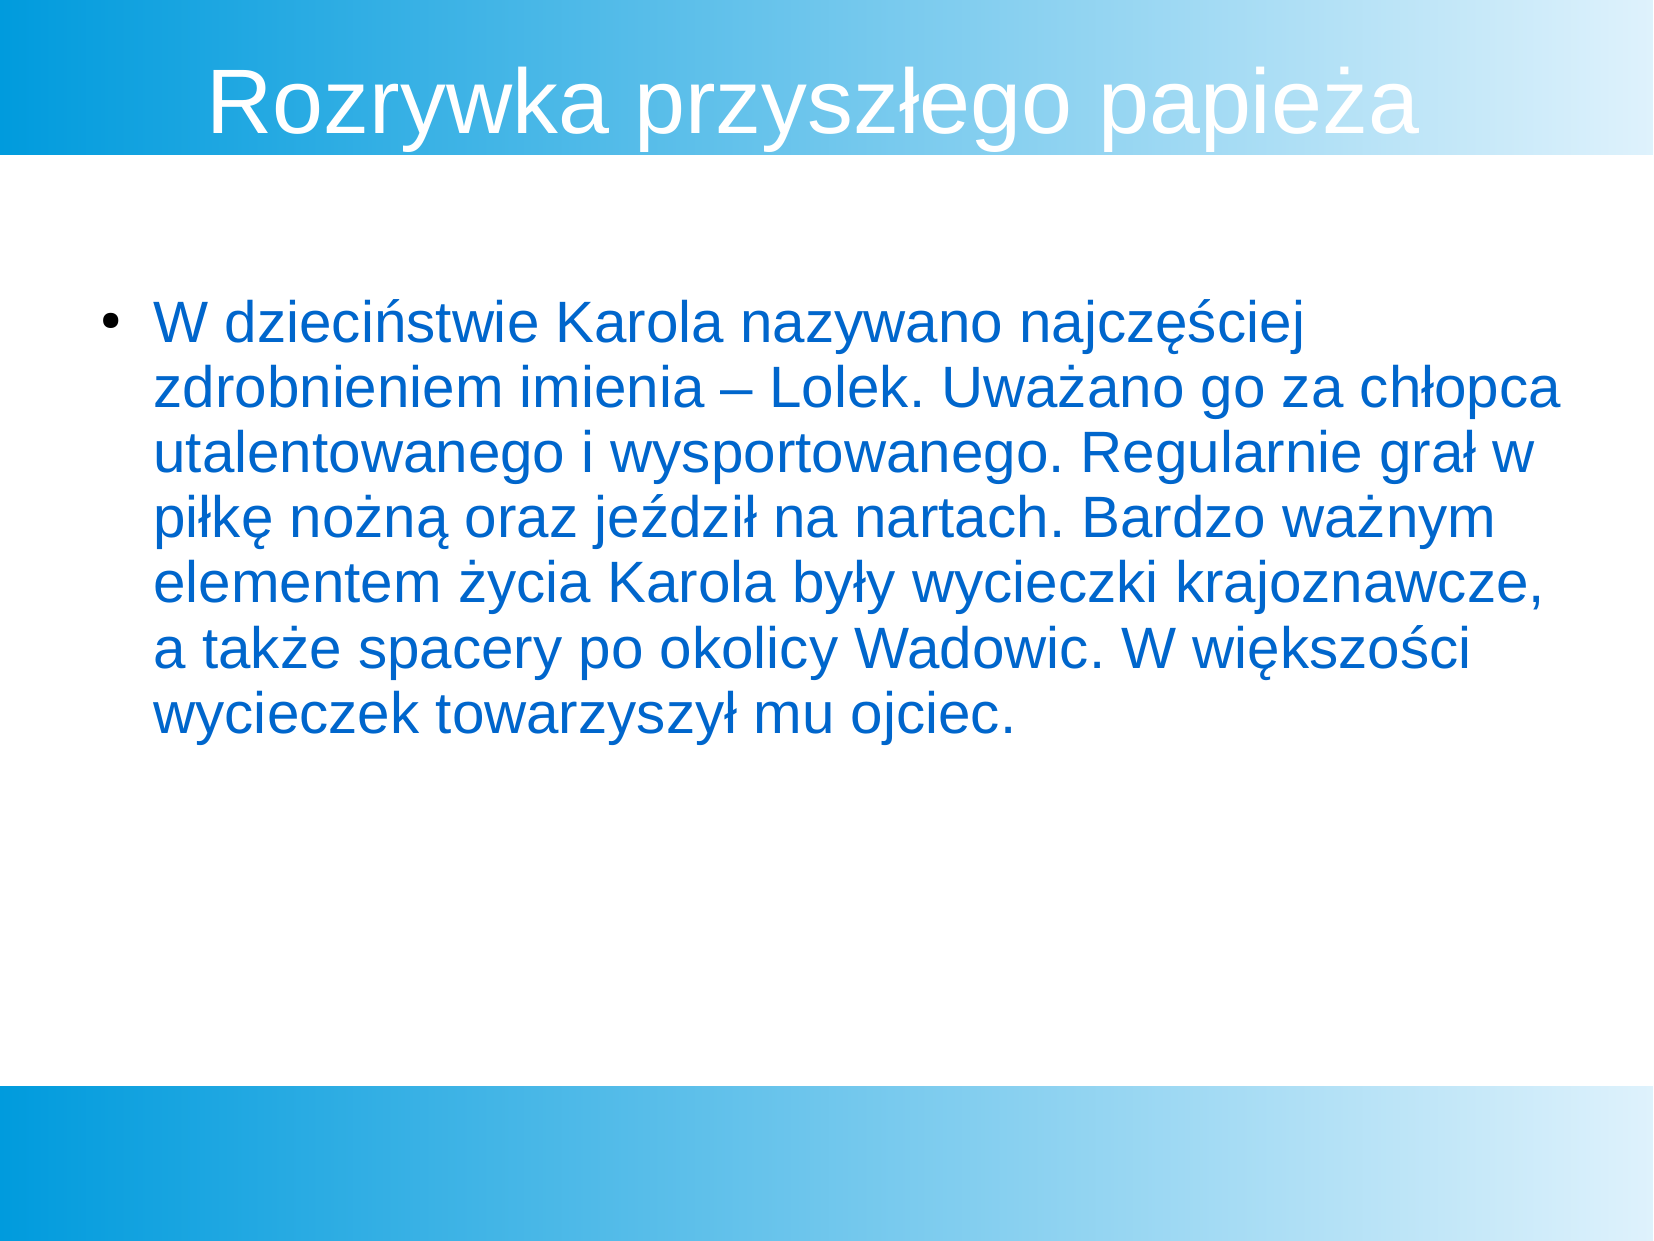

# Rozrywka przyszłego papieża
W dzieciństwie Karola nazywano najczęściej zdrobnieniem imienia – Lolek. Uważano go za chłopca utalentowanego i wysportowanego. Regularnie grał w piłkę nożną oraz jeździł na nartach. Bardzo ważnym elementem życia Karola były wycieczki krajoznawcze, a także spacery po okolicy Wadowic. W większości wycieczek towarzyszył mu ojciec.